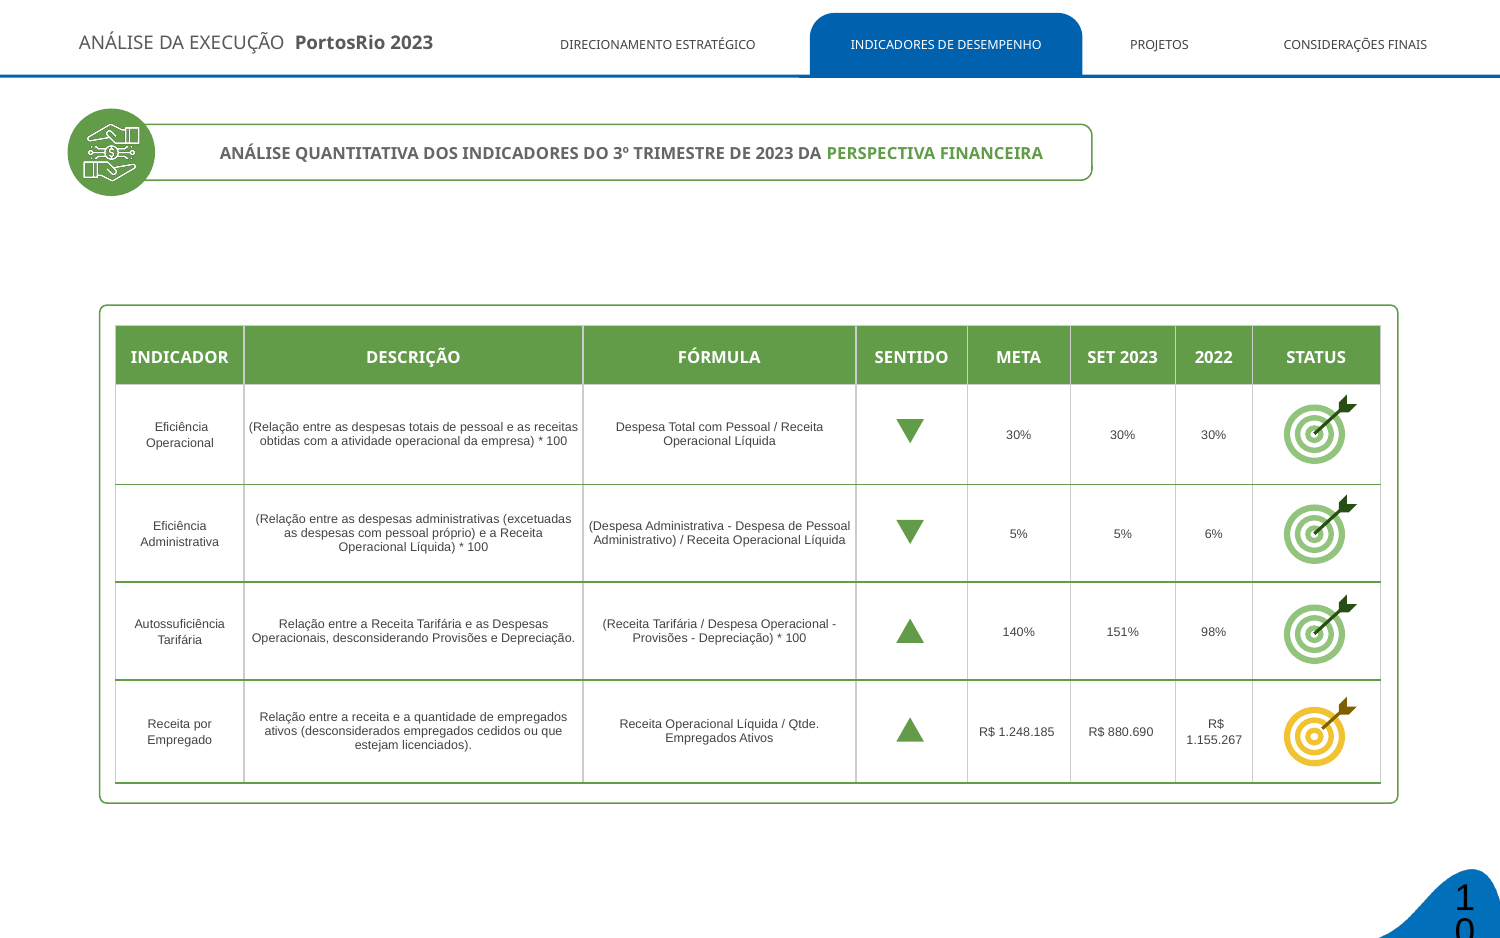

ANÁLISE DA EXECUÇÃO PortosRio 2023
DIRECIONAMENTO ESTRATÉGICO
INDICADORES DE DESEMPENHO
PROJETOS
CONSIDERAÇÕES FINAIS
ANÁLISE QUANTITATIVA DOS INDICADORES DO 3º TRIMESTRE DE 2023 DA PERSPECTIVA FINANCEIRA
| INDICADOR | DESCRIÇÃO | FÓRMULA | SENTIDO | META | SET 2023 | 2022 | STATUS |
| --- | --- | --- | --- | --- | --- | --- | --- |
| Eficiência Operacional | (Relação entre as despesas totais de pessoal e as receitas obtidas com a atividade operacional da empresa) \* 100 | Despesa Total com Pessoal / Receita Operacional Líquida | | 30% | 30% | 30% | |
| Eficiência Administrativa | (Relação entre as despesas administrativas (excetuadas as despesas com pessoal próprio) e a Receita Operacional Líquida) \* 100 | (Despesa Administrativa - Despesa de Pessoal Administrativo) / Receita Operacional Líquida | | 5% | 5% | 6% | |
| Autossuficiência Tarifária | Relação entre a Receita Tarifária e as Despesas Operacionais, desconsiderando Provisões e Depreciação. | (Receita Tarifária / Despesa Operacional - Provisões - Depreciação) \* 100 | | 140% | 151% | 98% | |
| Receita por Empregado | Relação entre a receita e a quantidade de empregados ativos (desconsiderados empregados cedidos ou que estejam licenciados). | Receita Operacional Líquida / Qtde. Empregados Ativos | | R$ 1.248.185 | R$ 880.690 | R$ 1.155.267 | |